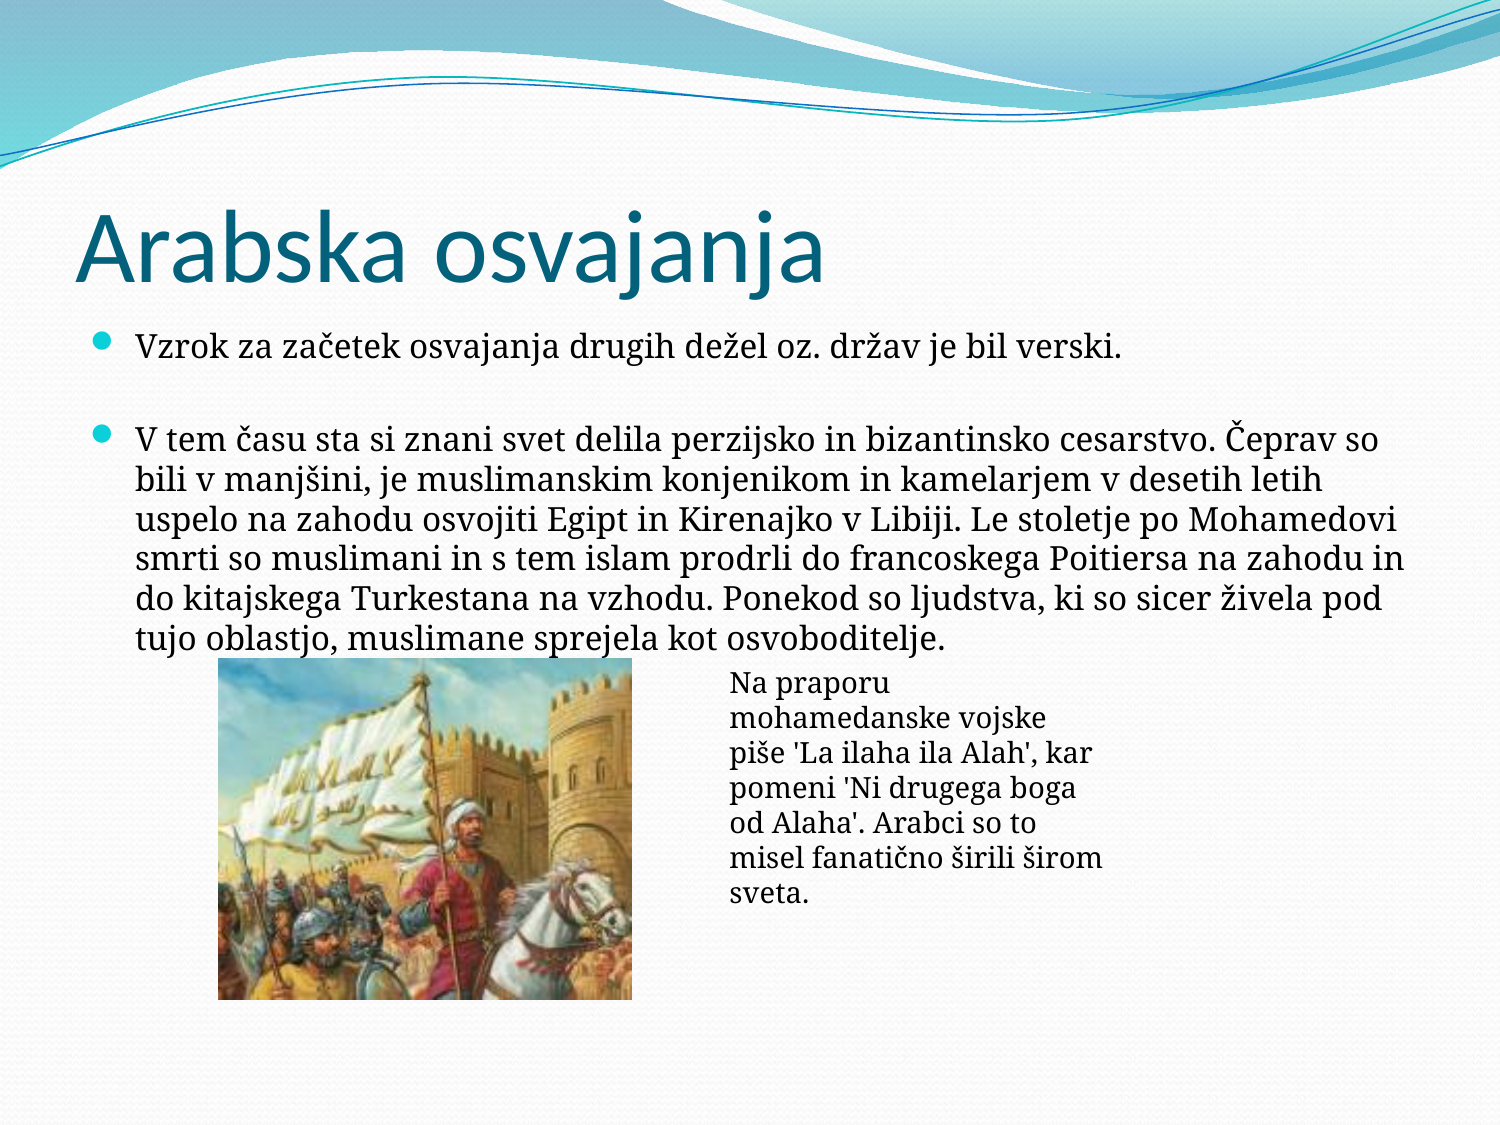

# Arabska osvajanja
Vzrok za začetek osvajanja drugih dežel oz. držav je bil verski.
V tem času sta si znani svet delila perzijsko in bizantinsko cesarstvo. Čeprav so bili v manjšini, je muslimanskim konjenikom in kamelarjem v desetih letih uspelo na zahodu osvojiti Egipt in Kirenajko v Libiji. Le stoletje po Mohamedovi smrti so muslimani in s tem islam prodrli do francoskega Poitiersa na zahodu in do kitajskega Turkestana na vzhodu. Ponekod so ljudstva, ki so sicer živela pod tujo oblastjo, muslimane sprejela kot osvoboditelje.
Na praporu mohamedanske vojske piše 'La ilaha ila Alah', kar pomeni 'Ni drugega boga od Alaha'. Arabci so to misel fanatično širili širom sveta.